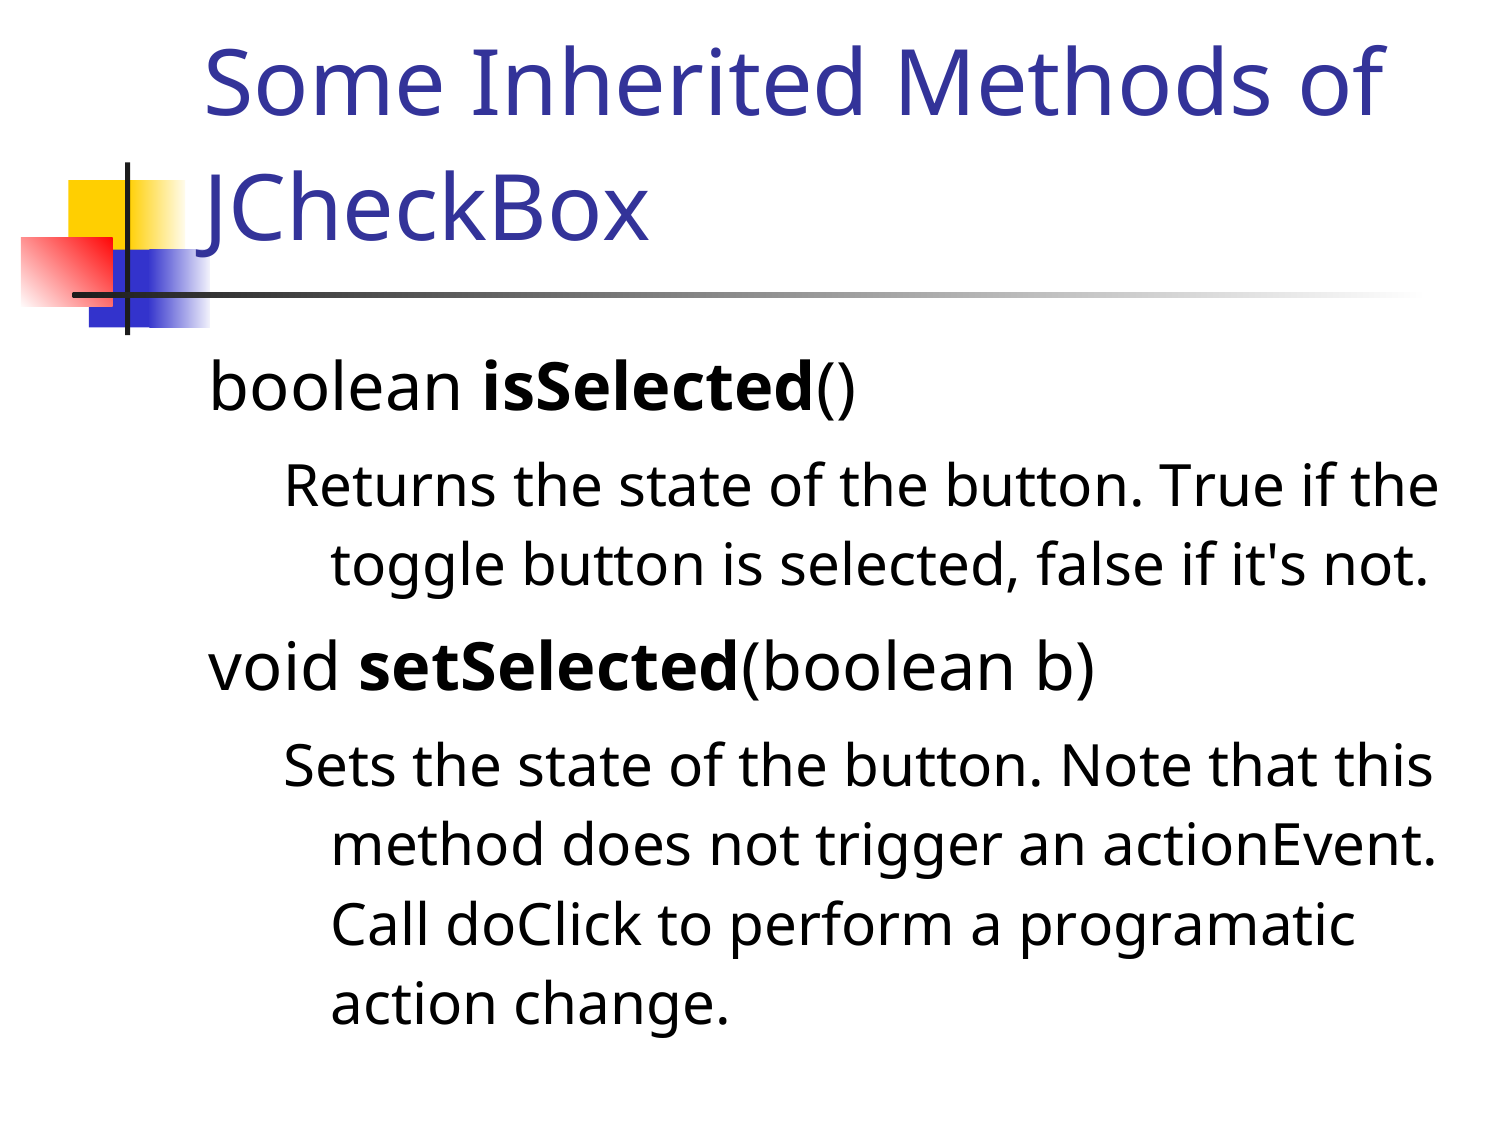

# Some Inherited Methods of JCheckBox
boolean isSelected()
Returns the state of the button. True if the toggle button is selected, false if it's not.
void setSelected(boolean b)
Sets the state of the button. Note that this method does not trigger an actionEvent. Call doClick to perform a programatic action change.